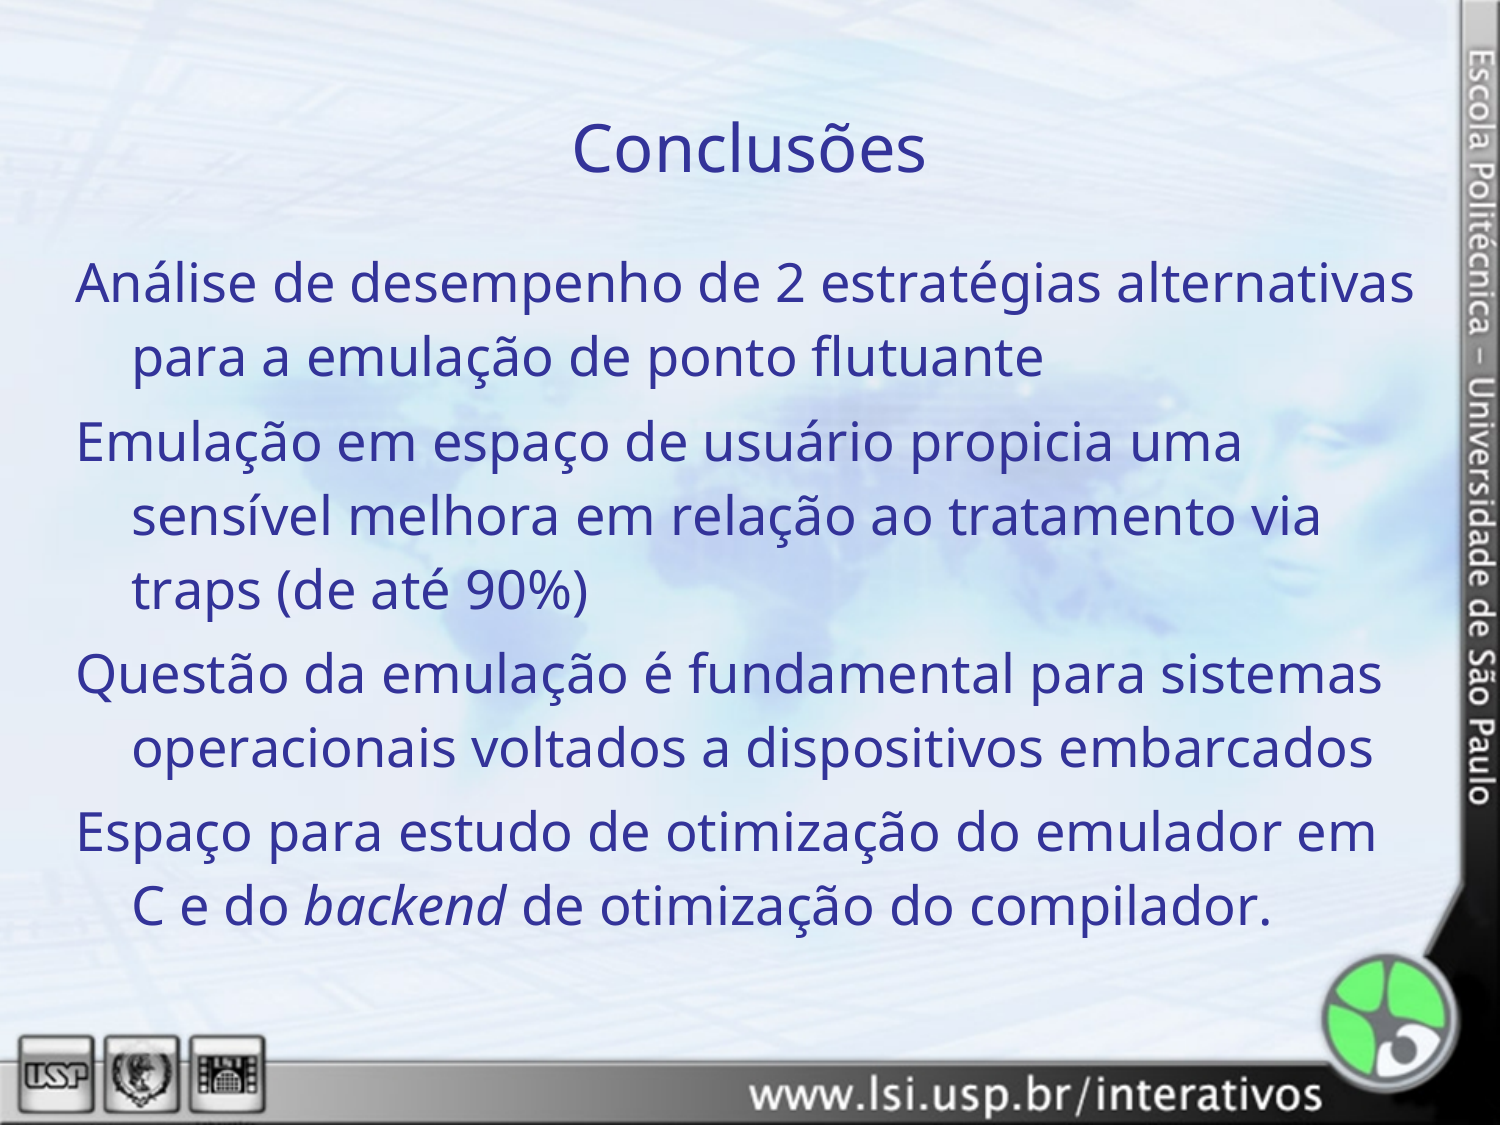

# Conclusões
Análise de desempenho de 2 estratégias alternativas para a emulação de ponto flutuante
Emulação em espaço de usuário propicia uma sensível melhora em relação ao tratamento via traps (de até 90%)
Questão da emulação é fundamental para sistemas operacionais voltados a dispositivos embarcados
Espaço para estudo de otimização do emulador em C e do backend de otimização do compilador.